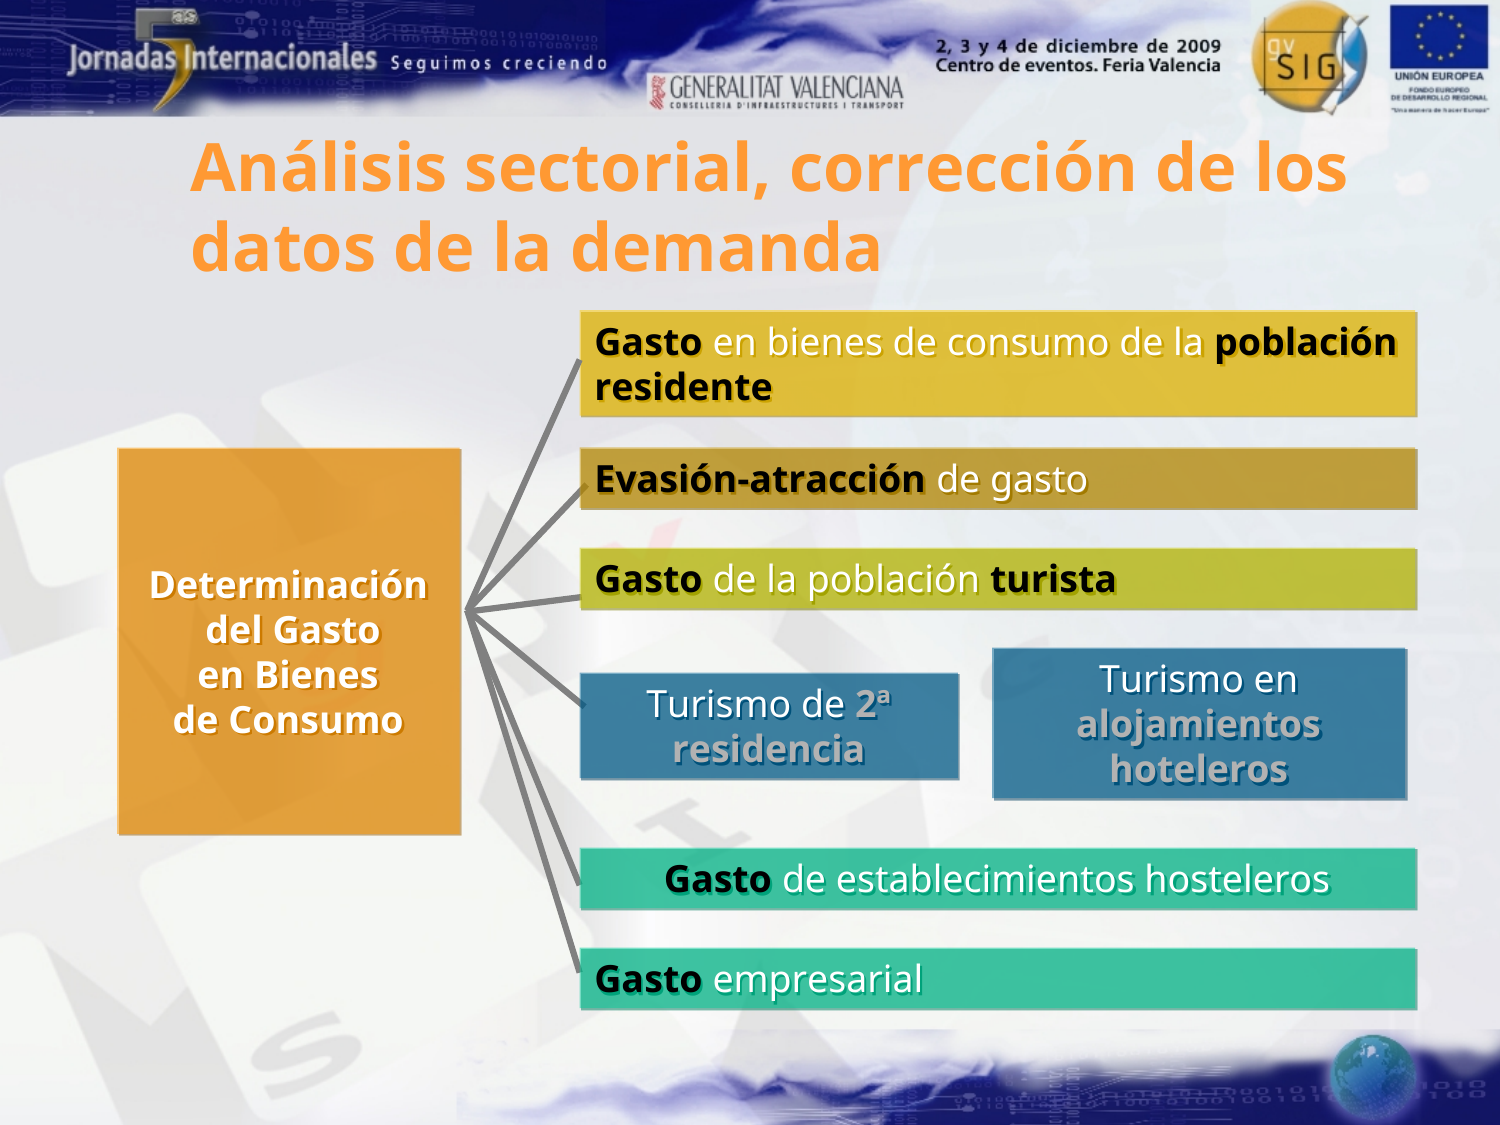

Análisis sectorial, corrección de los datos de la demanda
Gasto en bienes de consumo de la población residente
Evasión-atracción de gasto
Determinación
 del Gasto
 en Bienes
de Consumo
Gasto de la población turista
Turismo en alojamientos hoteleros
Turismo de 2ª residencia
Gasto de establecimientos hosteleros
Gasto empresarial